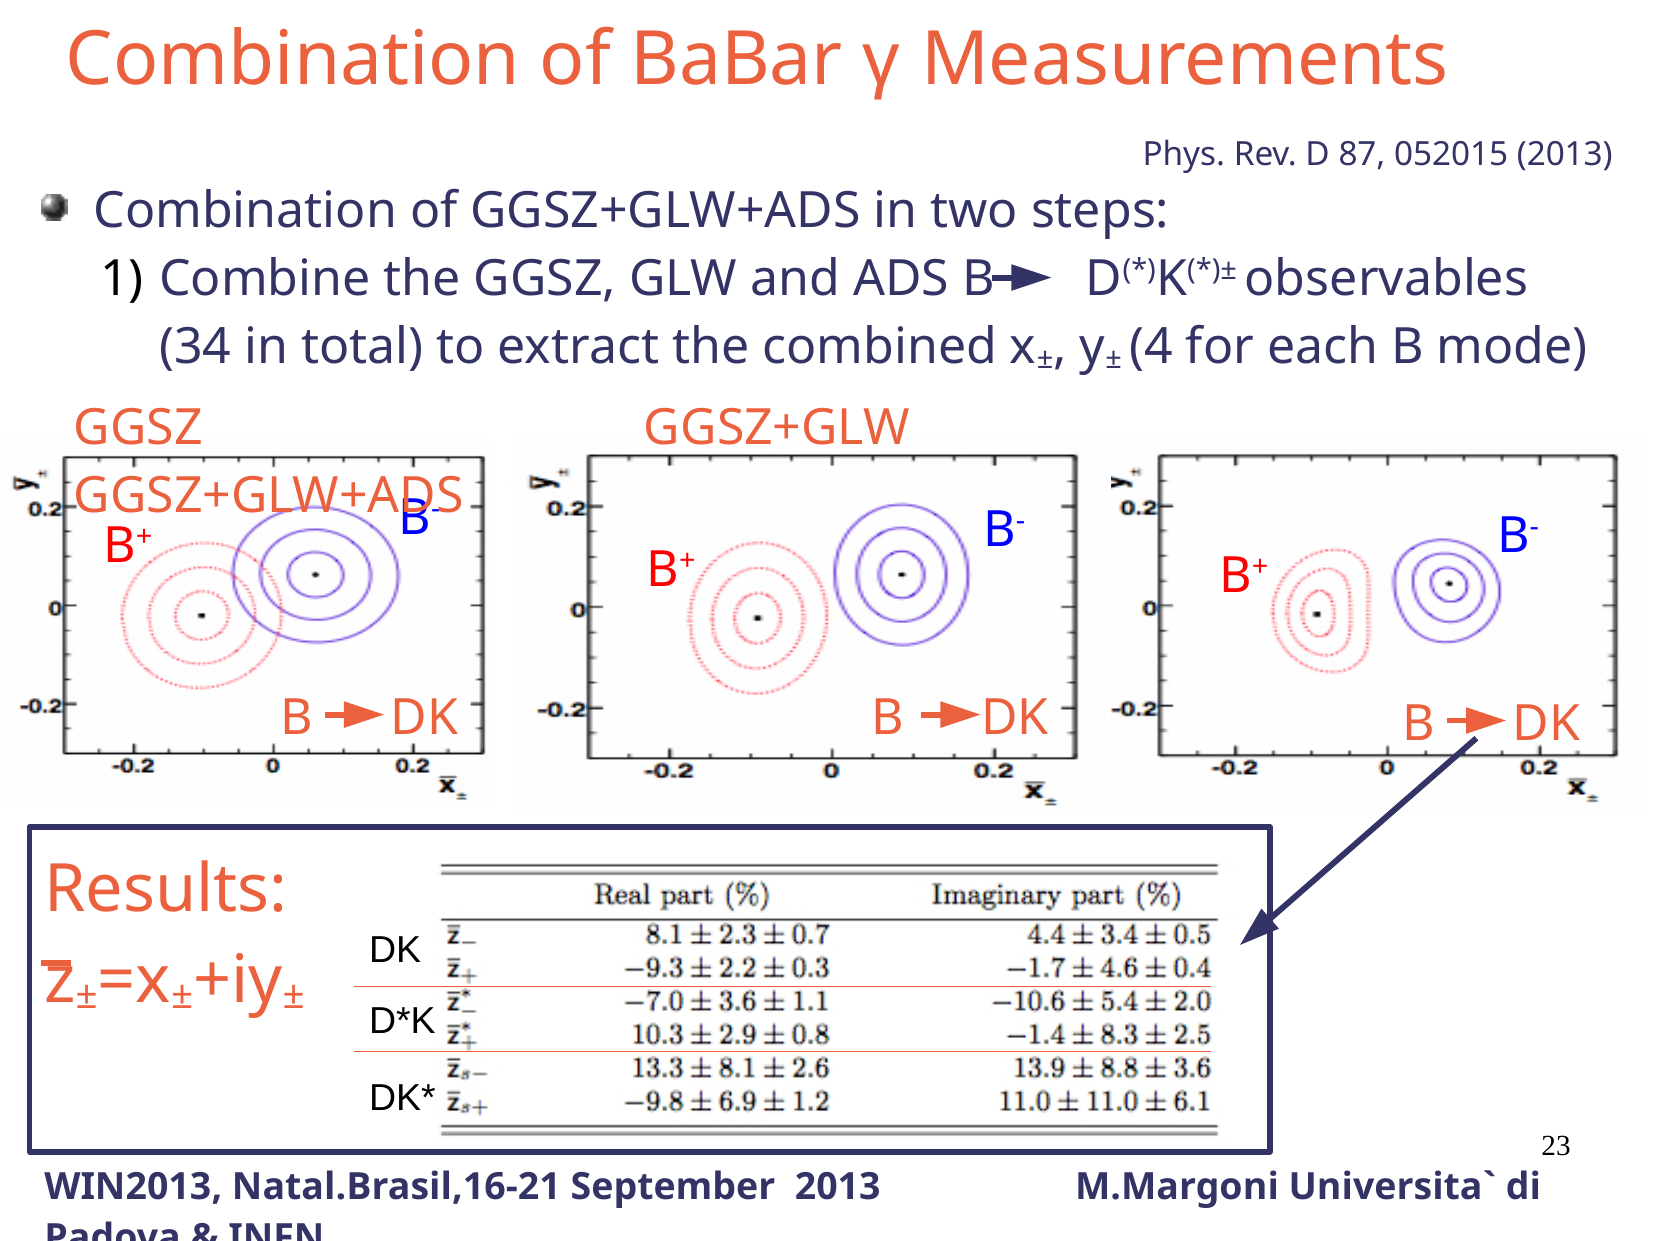

Combination of BaBar γ Measurements
Phys. Rev. D 87, 052015 (2013)
 Combination of GGSZ+GLW+ADS in two steps:
Combine the GGSZ, GLW and ADS B D(*)K(*)± observables
(34 in total) to extract the combined x±, y± (4 for each B mode)
GGSZ GGSZ+GLW GGSZ+GLW+ADS
B-
B-
B-
B+
B+
B+
B DK
B DK
B DK
Results:
z±=x±+iy±
DK
D*K
DK*
23
WIN2013, Natal.Brasil,16-21 September 2013 M.Margoni Universita` di Padova & INFN